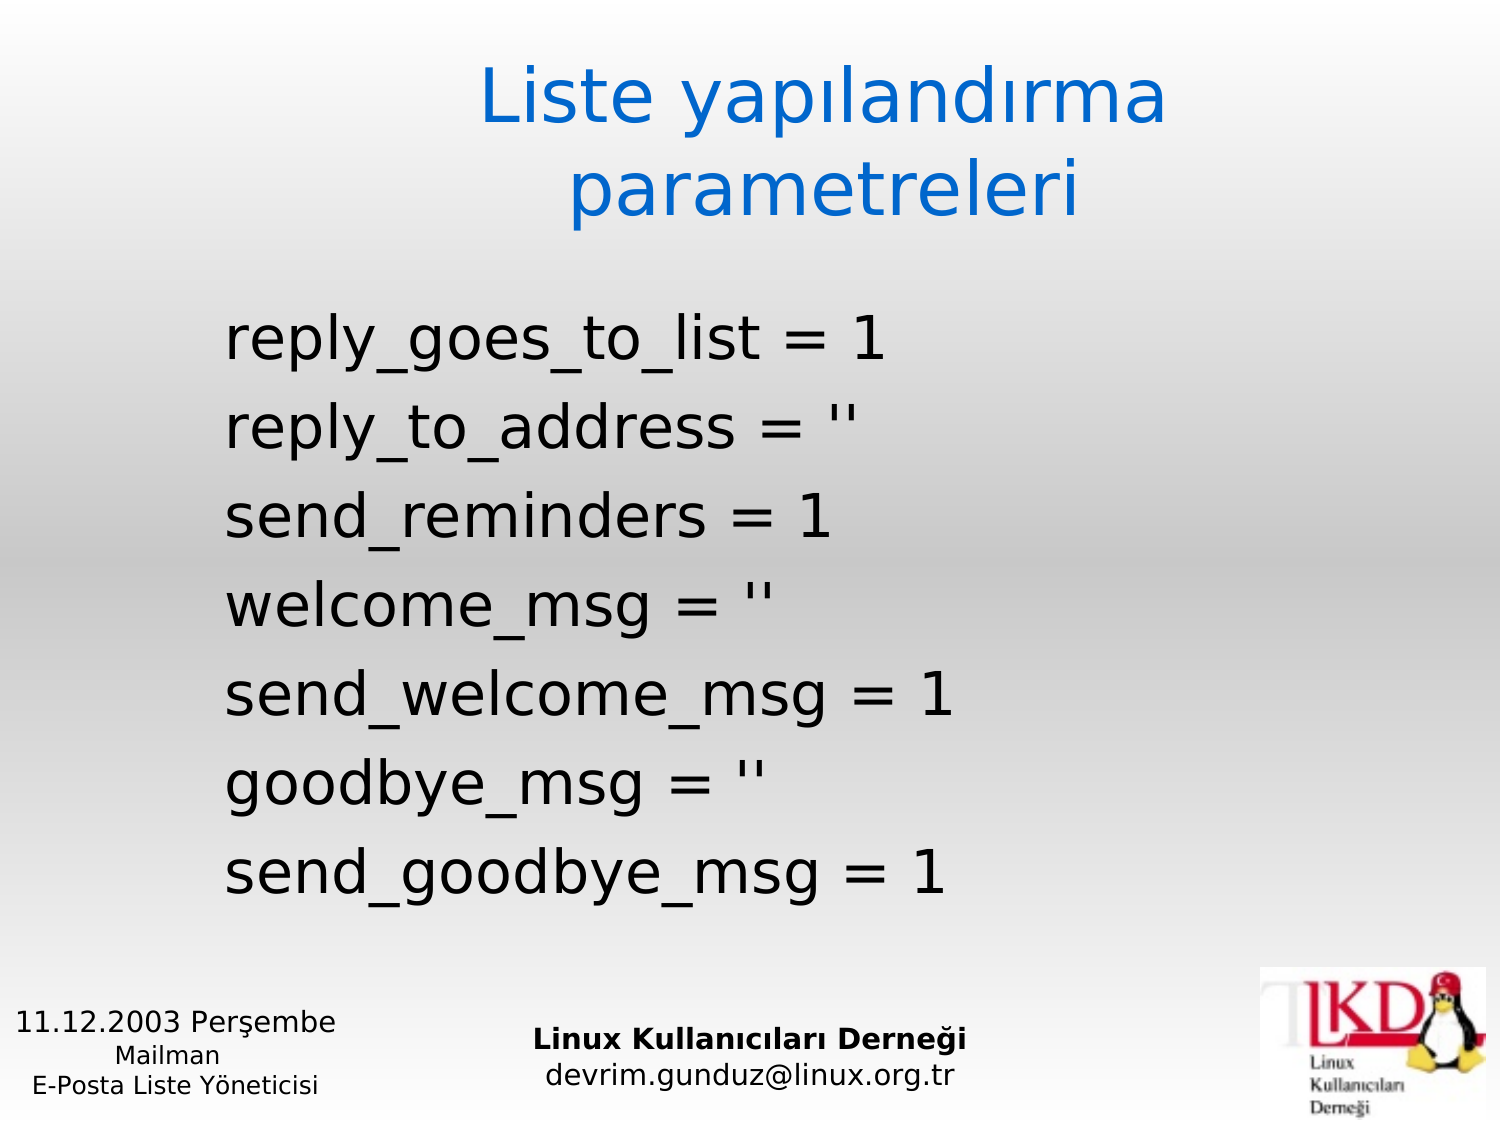

# Liste yapılandırma parametreleri
reply_goes_to_list = 1
reply_to_address = ''
send_reminders = 1
welcome_msg = ''
send_welcome_msg = 1
goodbye_msg = ''
send_goodbye_msg = 1